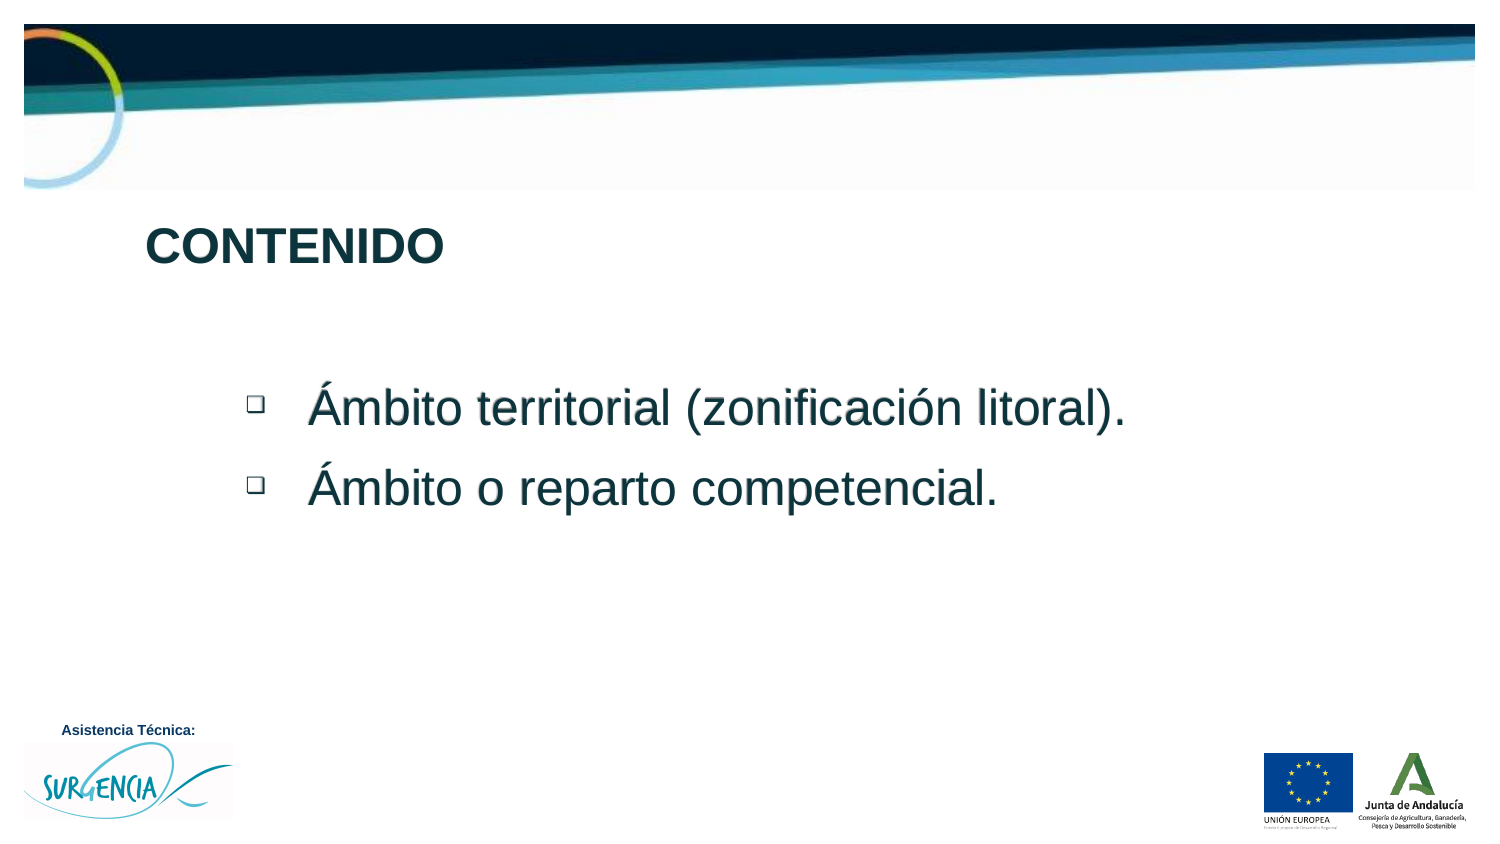

CONTENIDO
Ámbito territorial (zonificación litoral).
Ámbito o reparto competencial.
Asistencia Técnica: